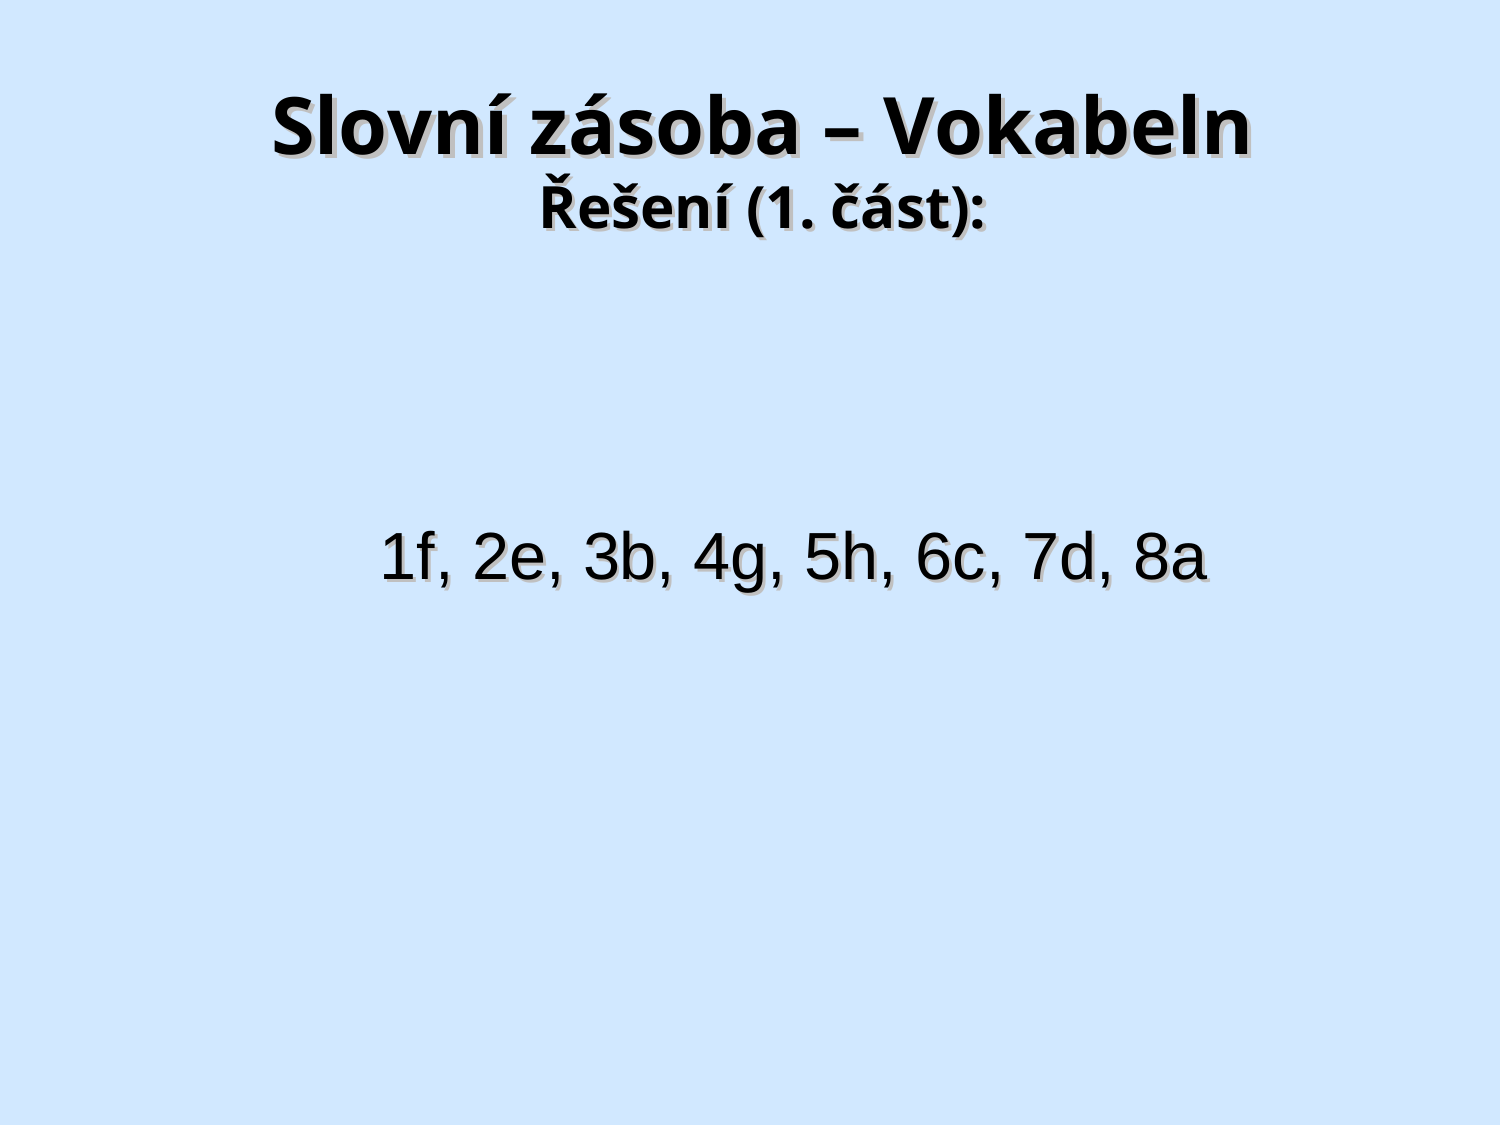

# Slovní zásoba – Vokabeln Řešení (1. část):
1f, 2e, 3b, 4g, 5h, 6c, 7d, 8a